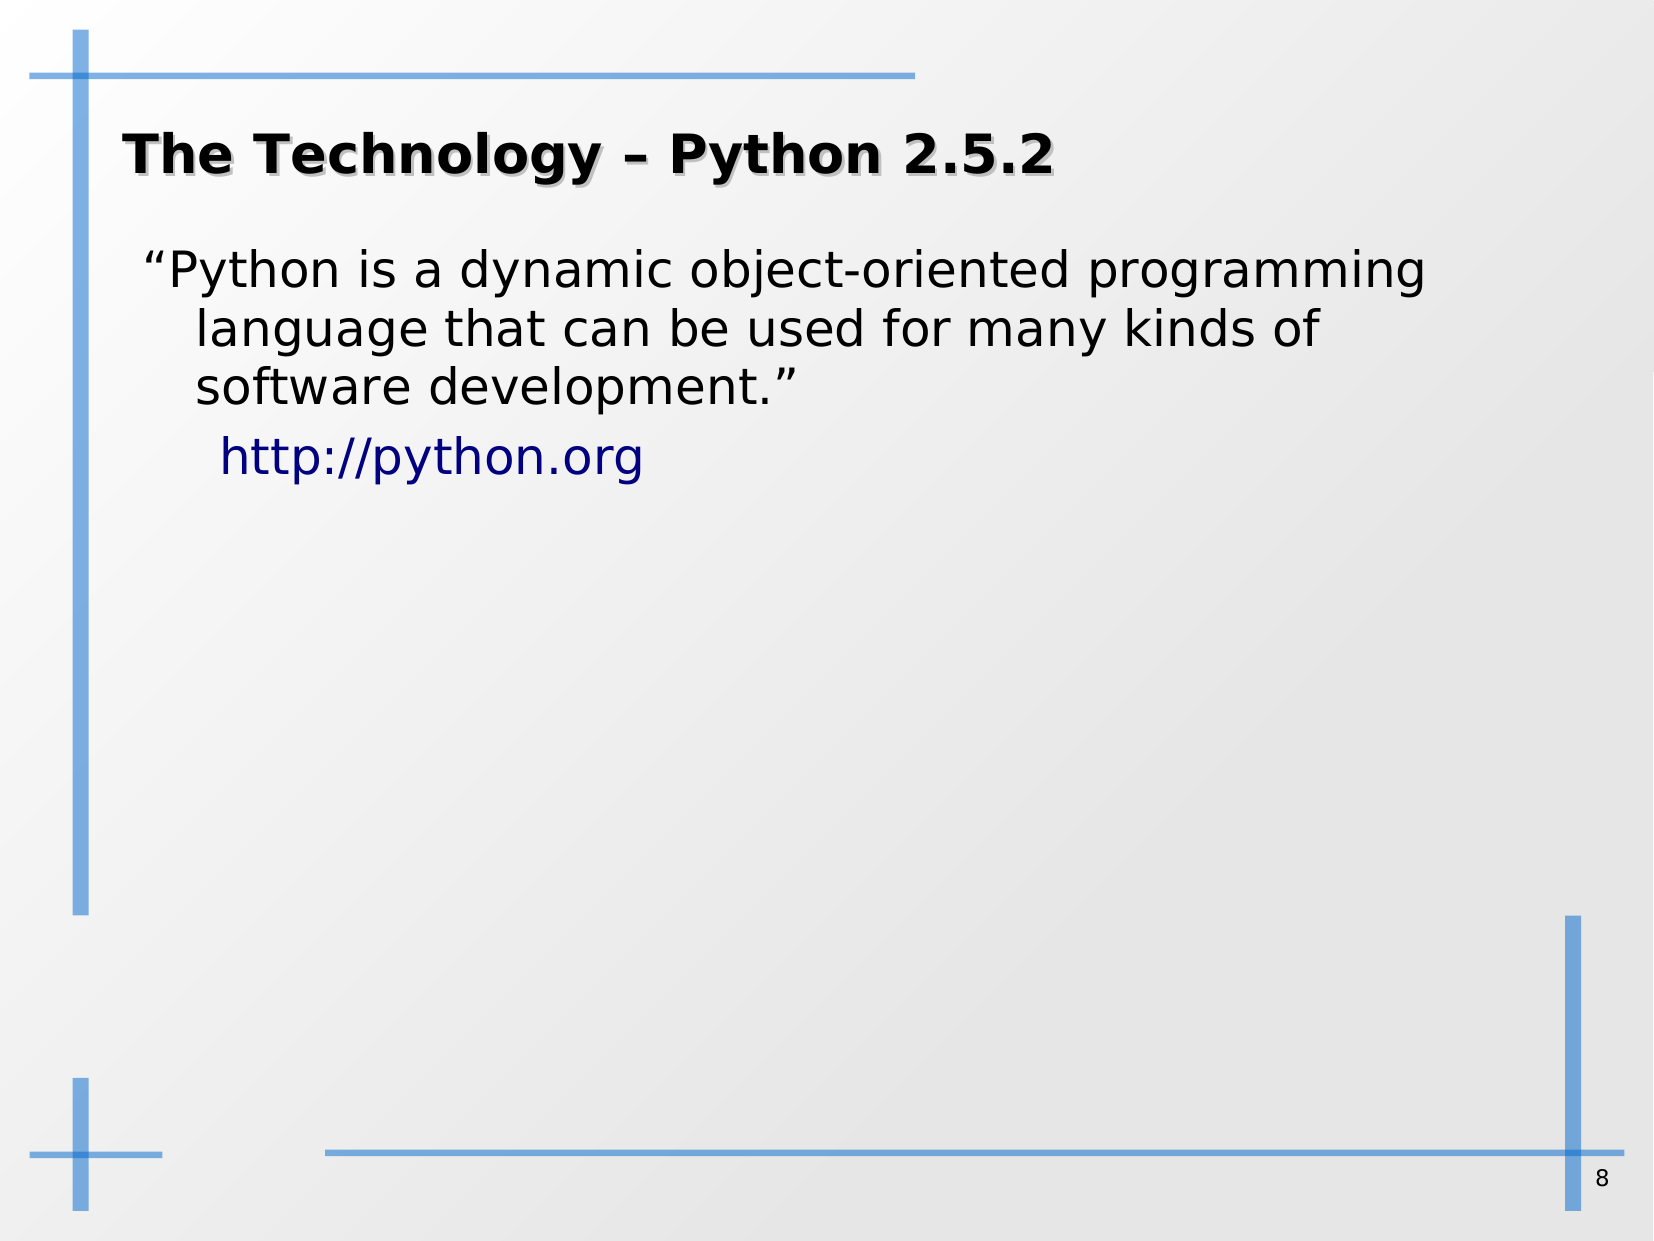

# The Technology – Python 2.5.2
“Python is a dynamic object-oriented programming language that can be used for many kinds of software development.”
http://python.org